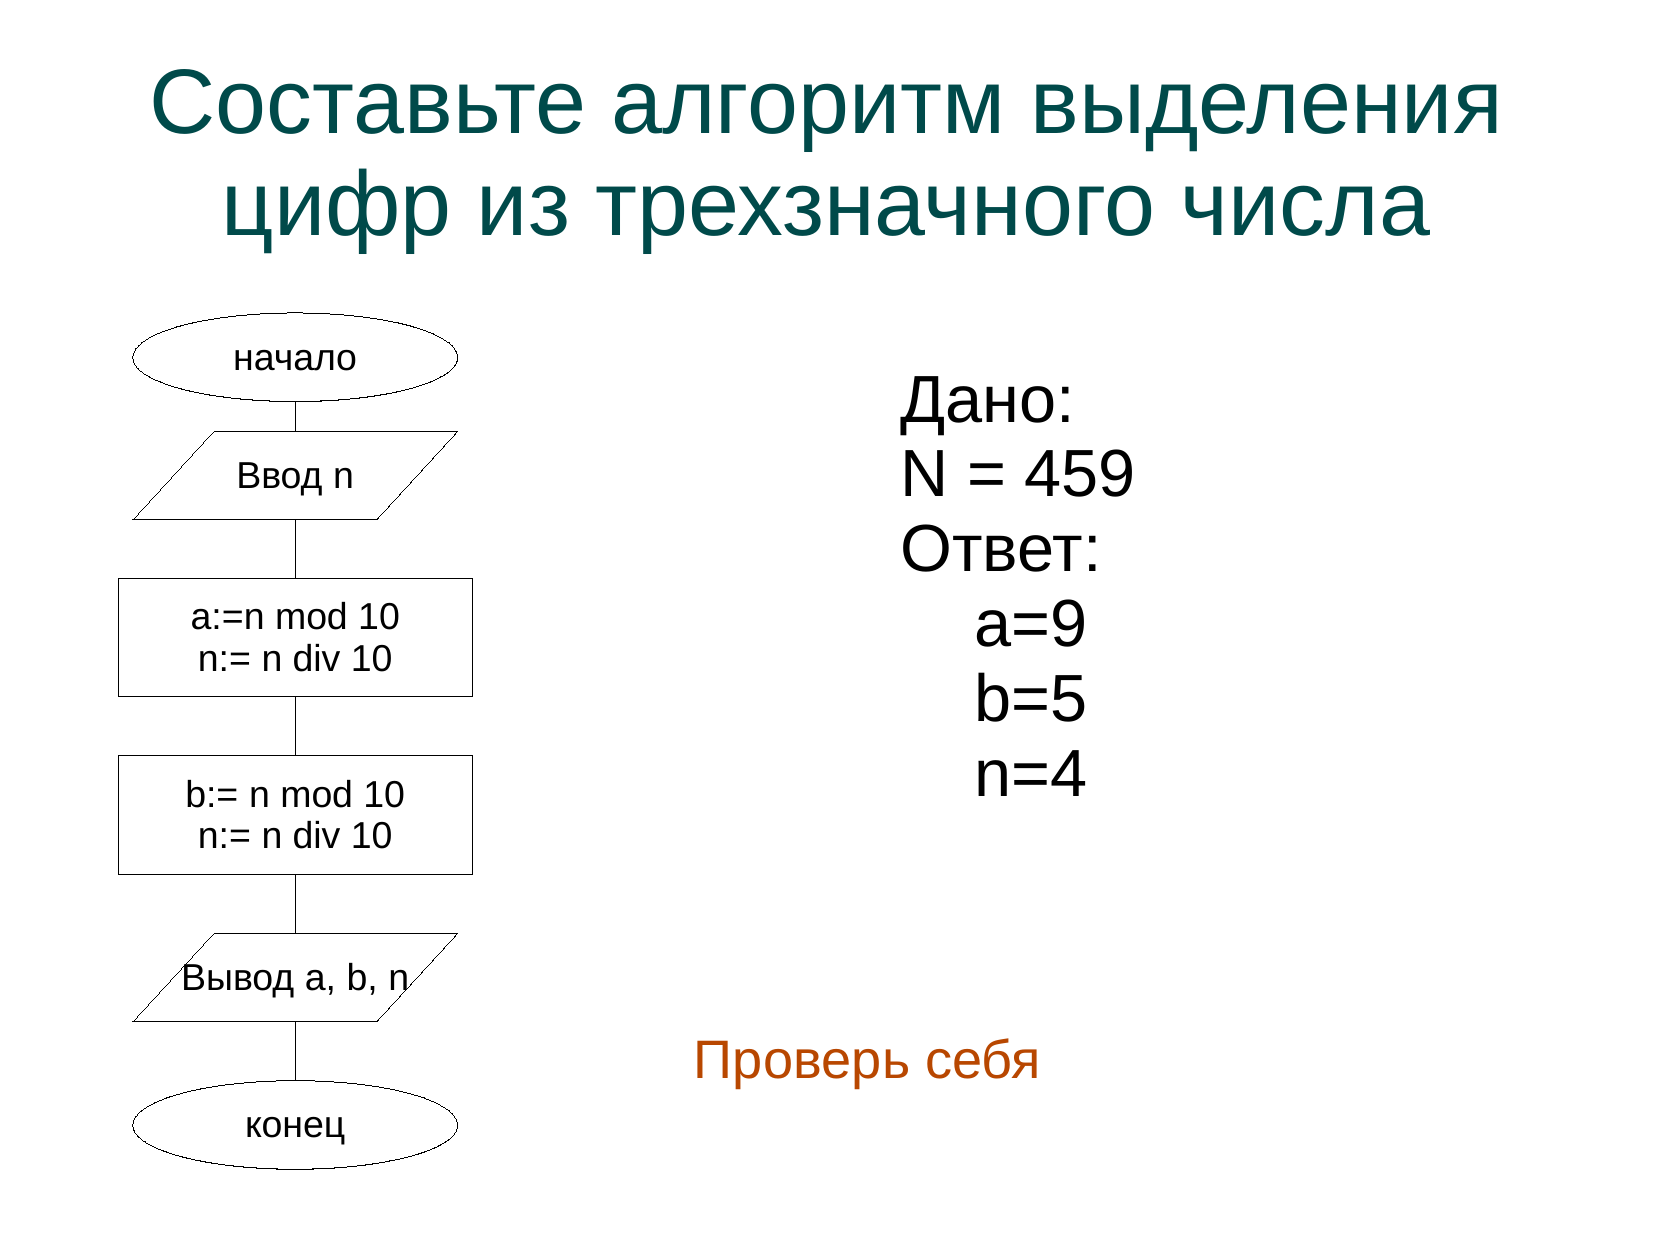

# Составьте алгоритм выделения цифр из трехзначного числа
начало
Ввод n
a:=n mod 10
n:= n div 10
b:= n mod 10
n:= n div 10
Вывод a, b, n
конец
Проверь себя
Дано:
N = 459
Ответ:
	a=9
	b=5
	n=4